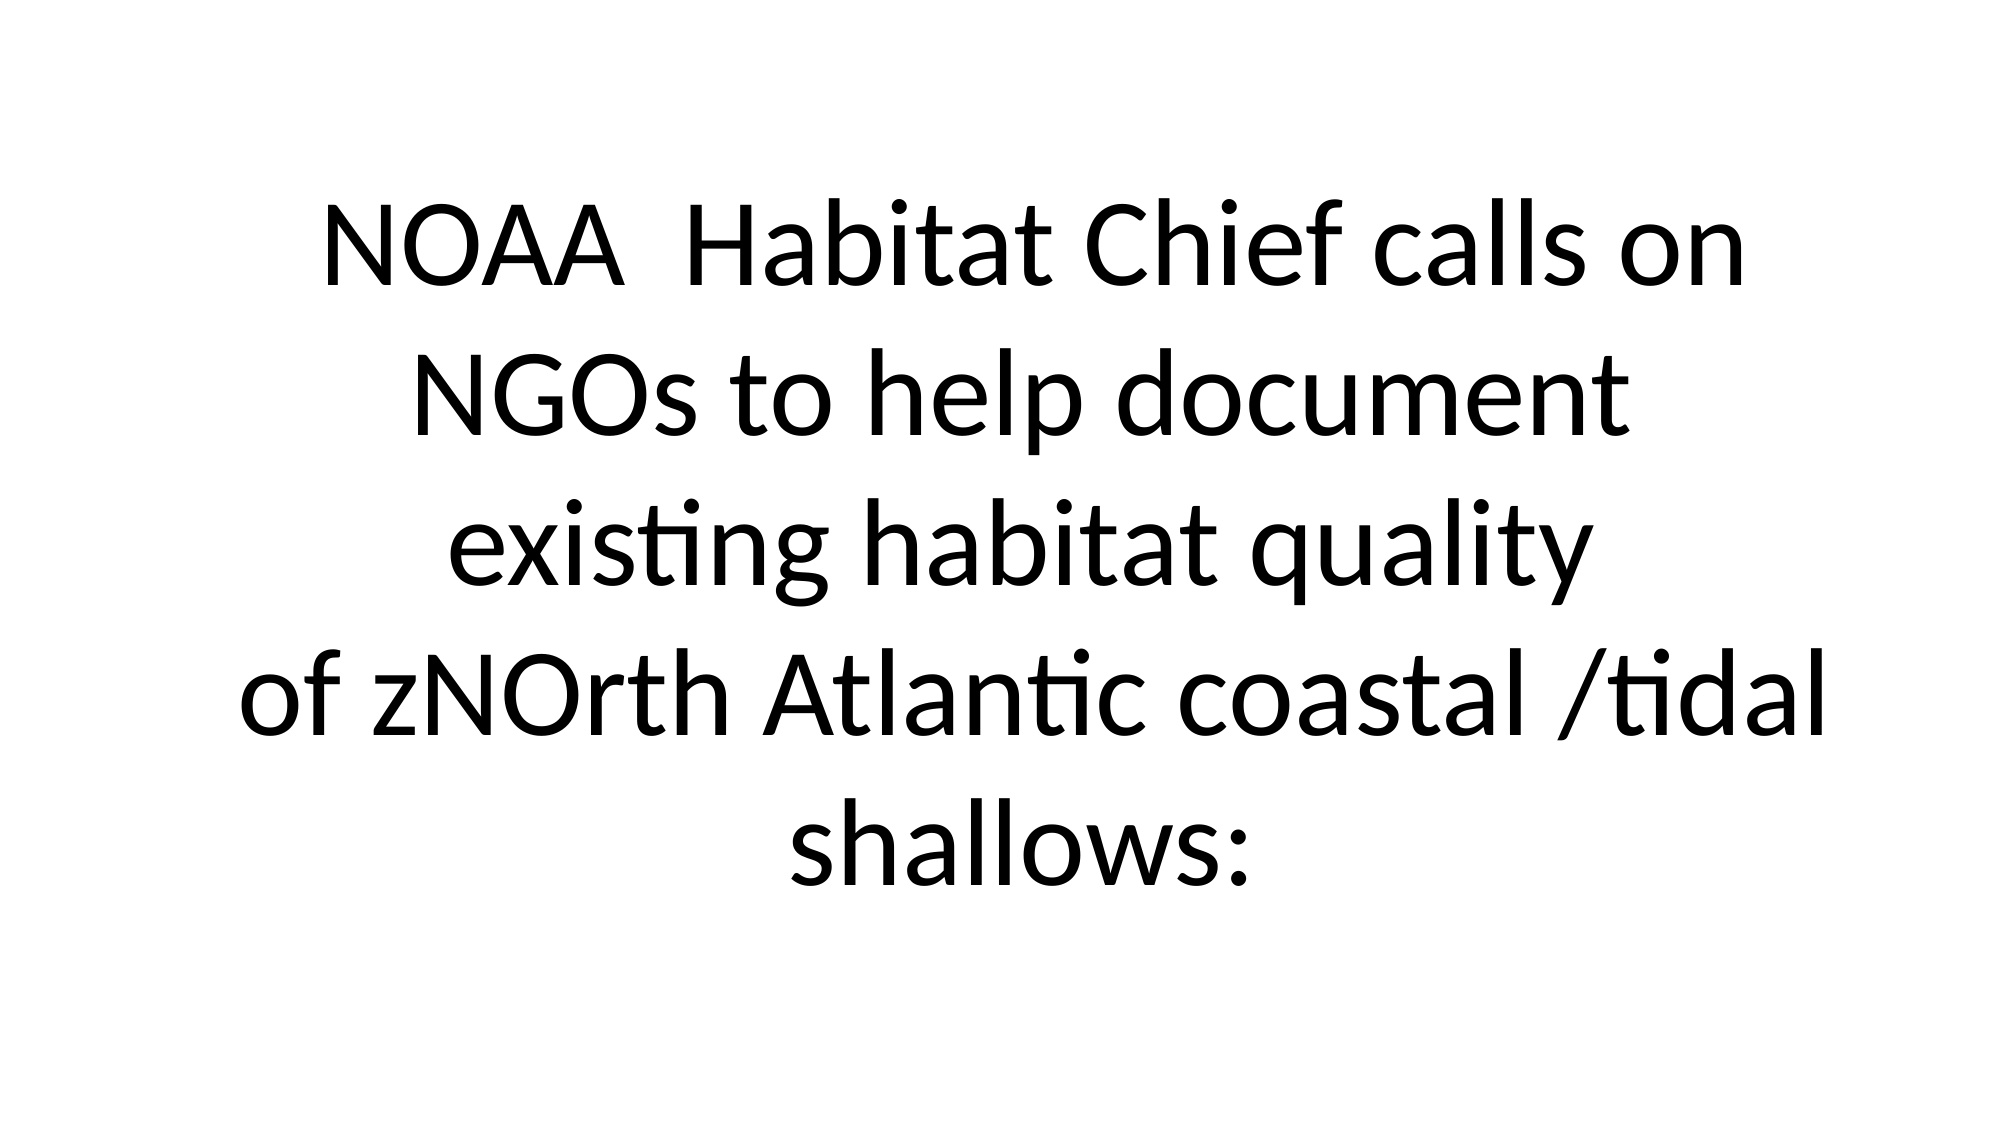

NOAA  Habitat Chief calls on NGOs to help document
existing habitat quality
of zNOrth Atlantic coastal /tidal shallows: